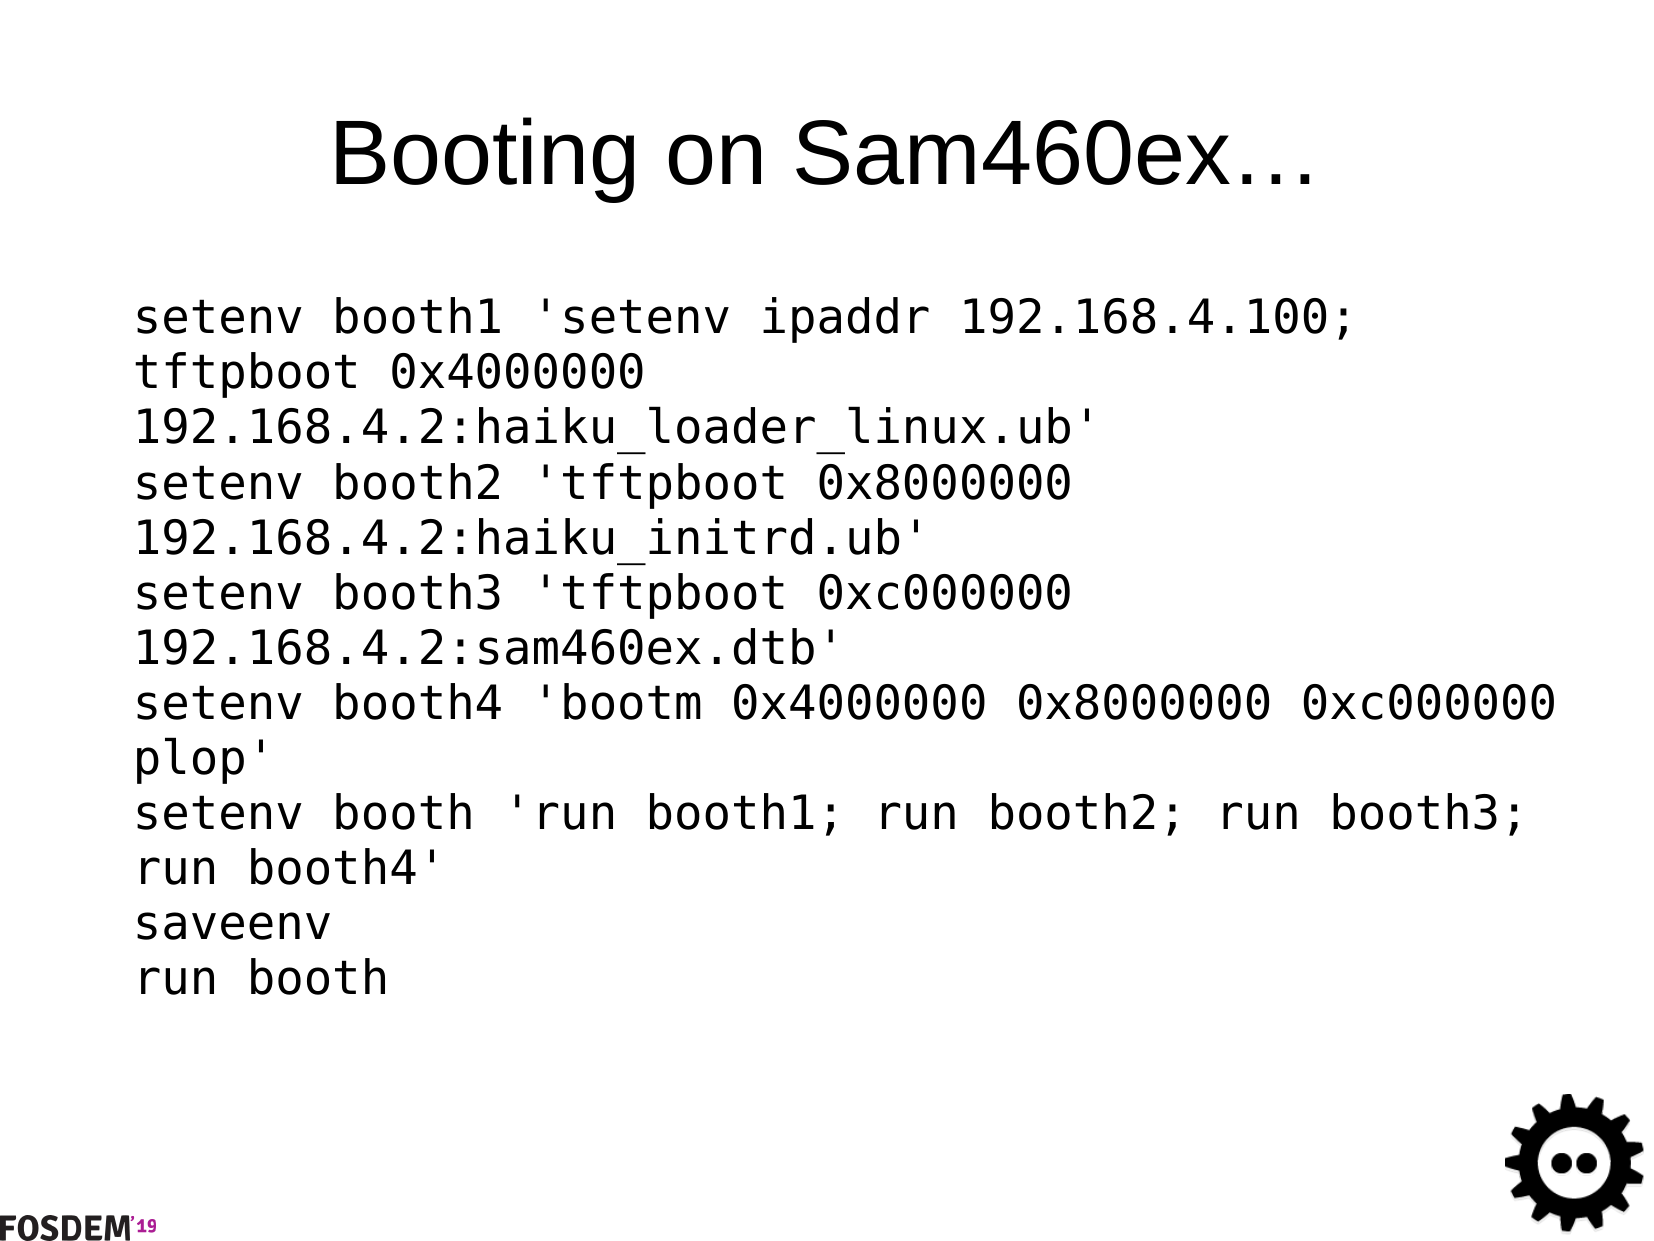

# Booting on Sam460ex…
setenv booth1 'setenv ipaddr 192.168.4.100; tftpboot 0x4000000 192.168.4.2:haiku_loader_linux.ub'
setenv booth2 'tftpboot 0x8000000 192.168.4.2:haiku_initrd.ub'
setenv booth3 'tftpboot 0xc000000 192.168.4.2:sam460ex.dtb'
setenv booth4 'bootm 0x4000000 0x8000000 0xc000000 plop'
setenv booth 'run booth1; run booth2; run booth3; run booth4'
saveenv
run booth